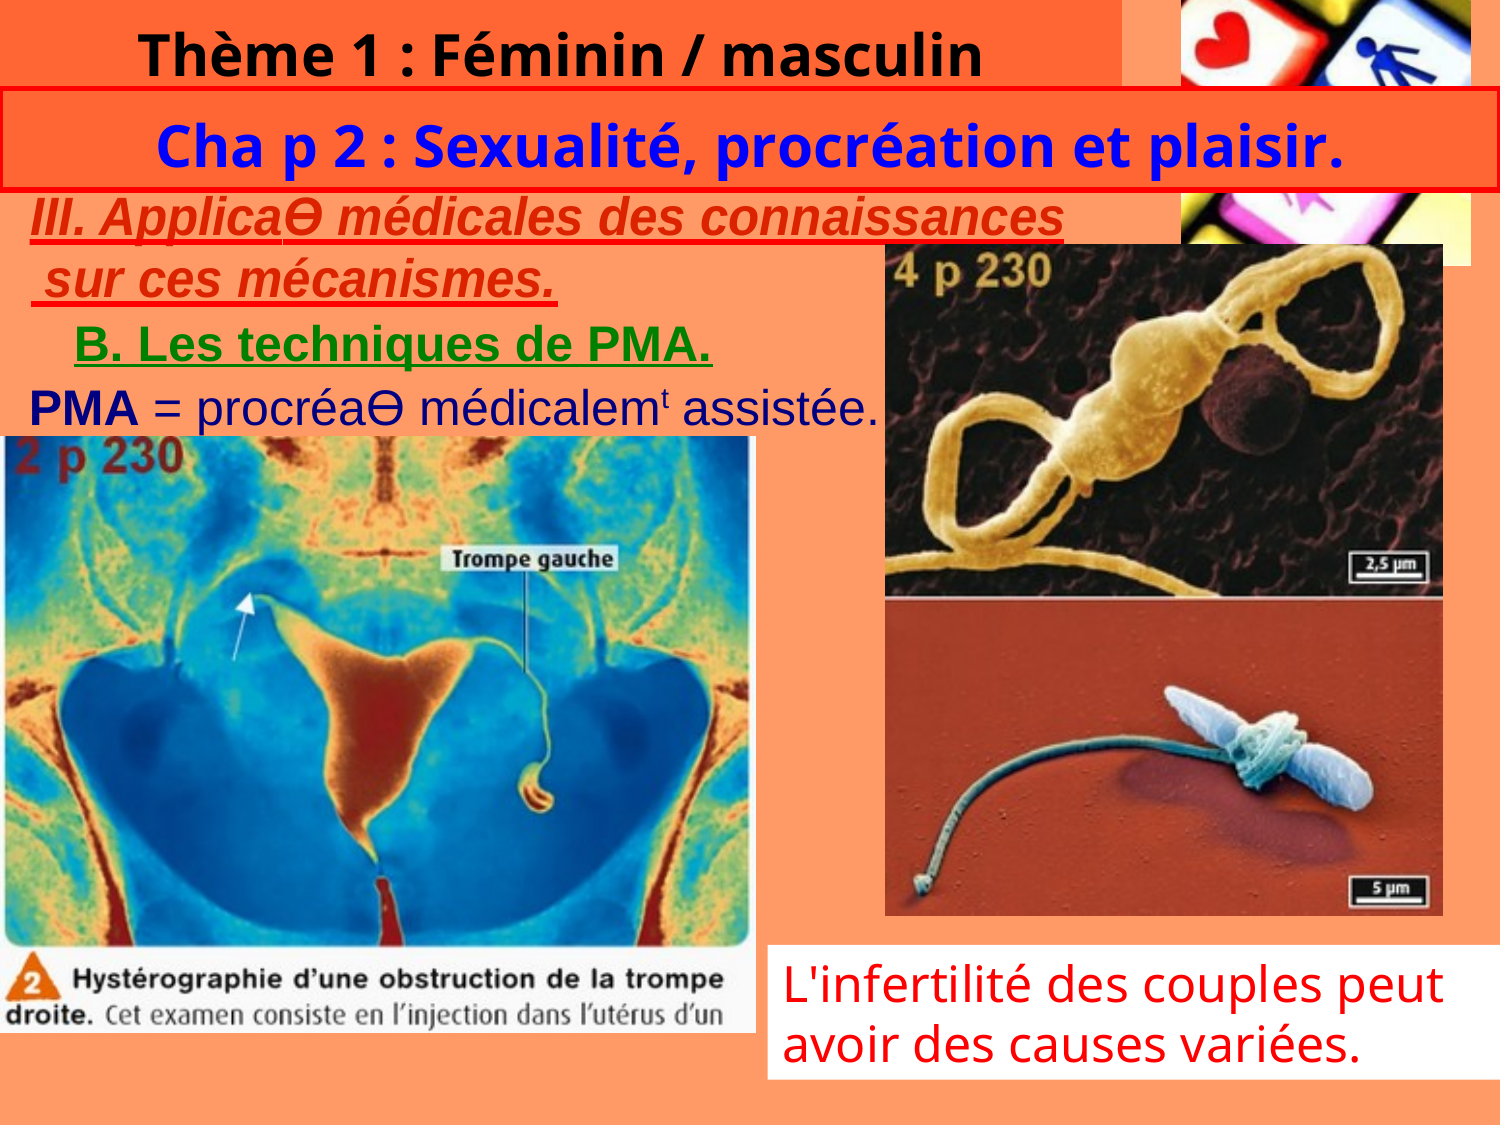

Thème 1 : Féminin / masculin
Cha p 2 : Sexualité, procréation et plaisir.
B. Les techniques de PMA.
 PMA = procréaϴ médicalemt assistée.
L'infertilité des couples peut avoir des causes variées.